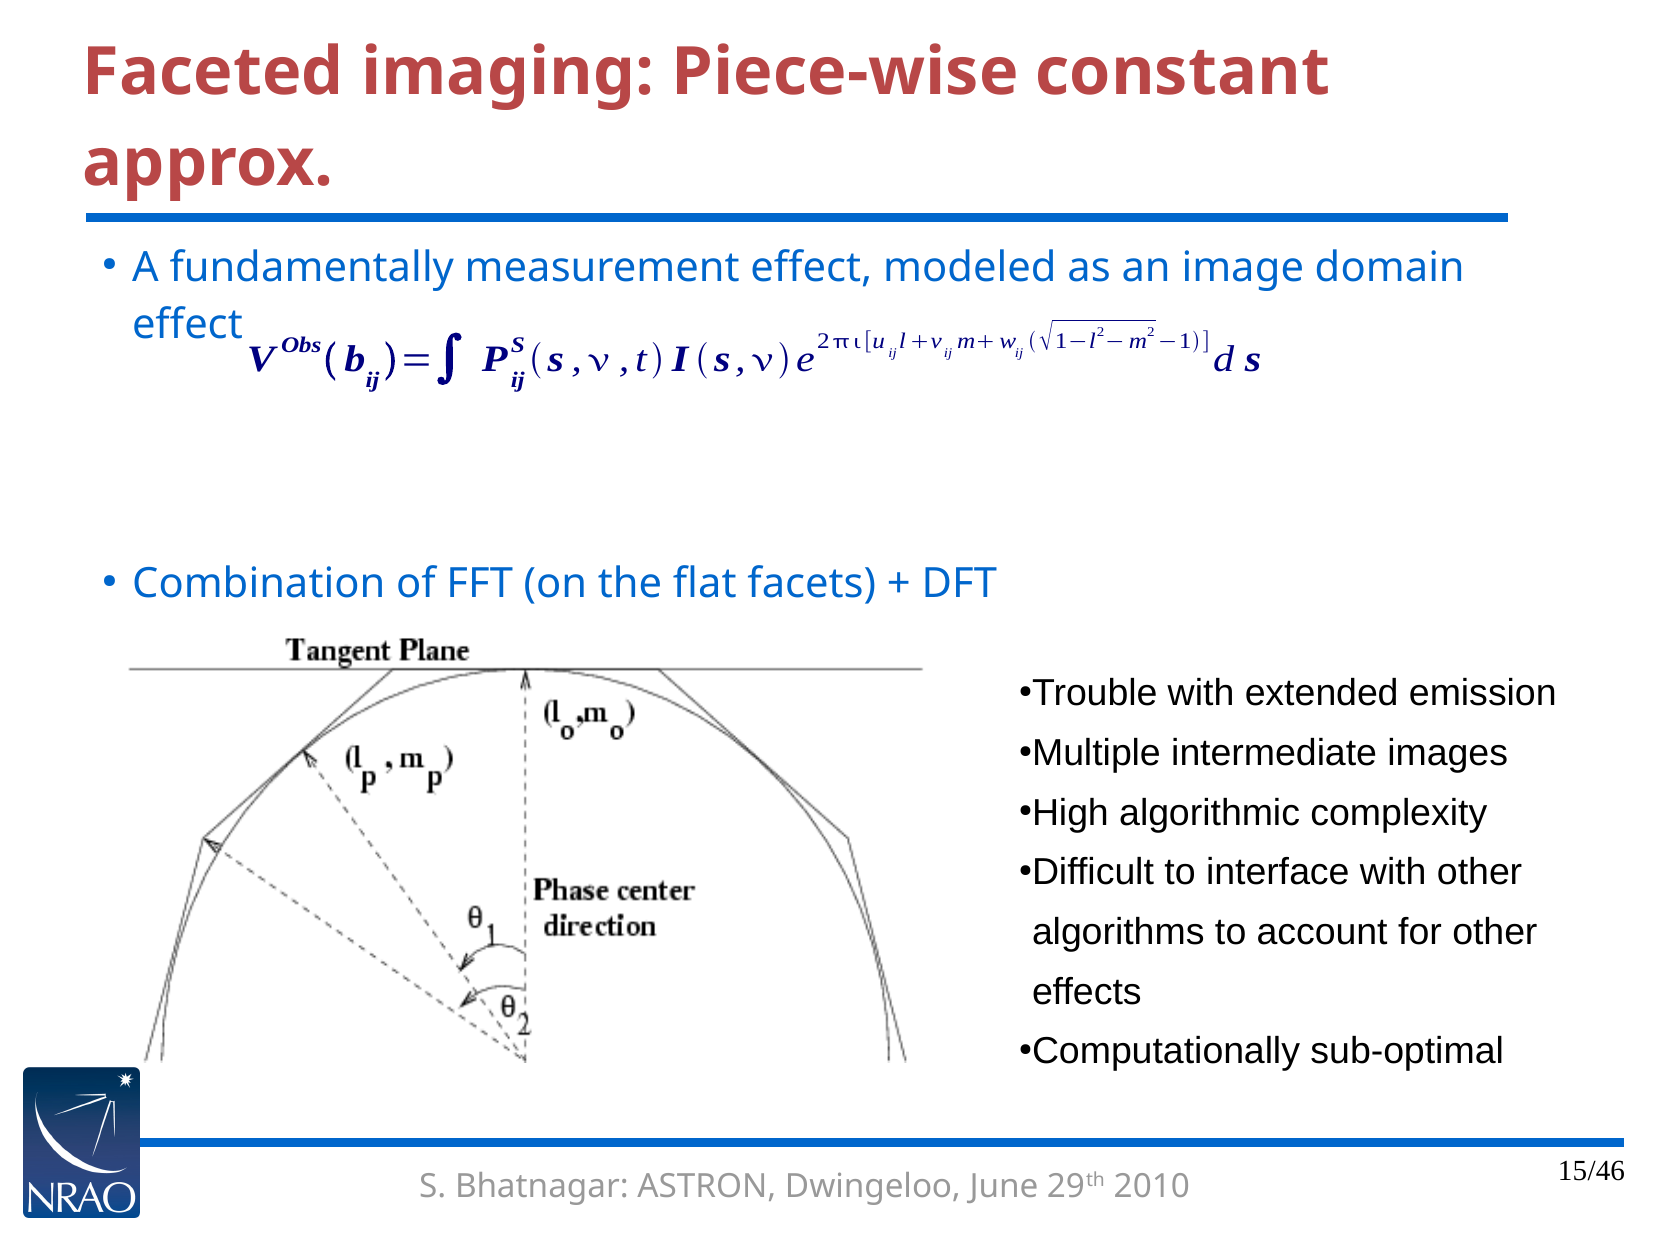

Faceted imaging: Piece-wise constant approx.
# A fundamentally measurement effect, modeled as an image domain effect
Combination of FFT (on the flat facets) + DFT
Trouble with extended emission
Multiple intermediate images
High algorithmic complexity
Difficult to interface with other
algorithms to account for other
effects
Computationally sub-optimal
15